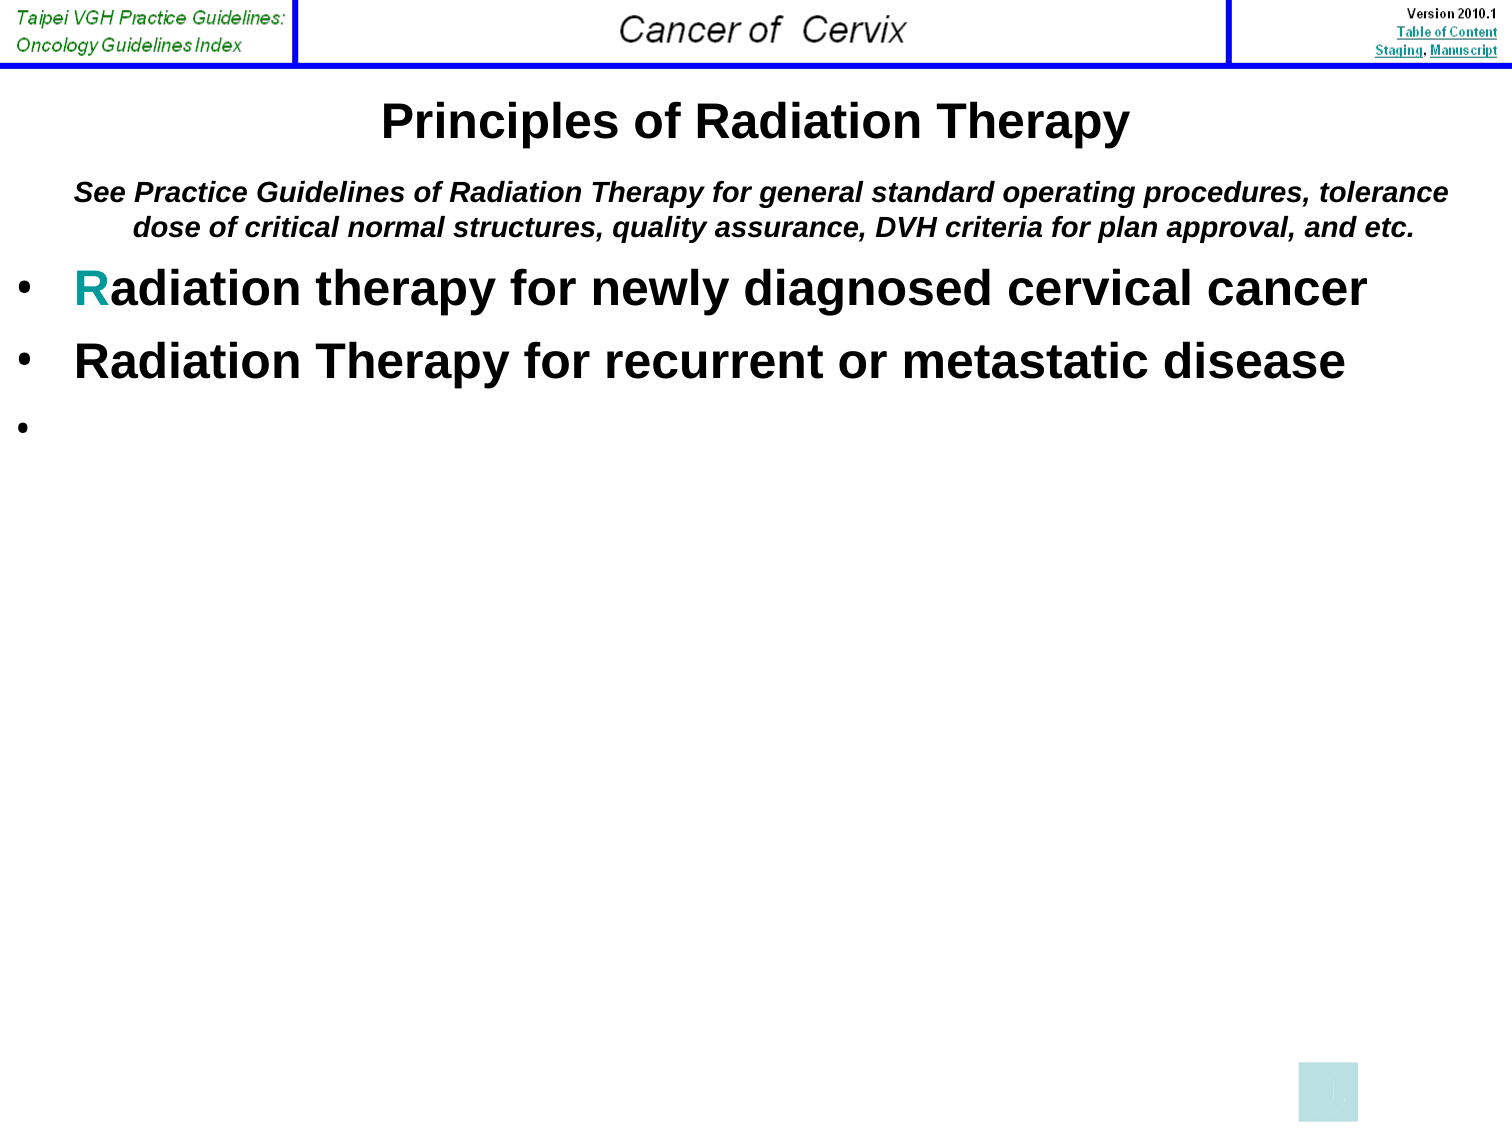

# Principles of Radiation Therapy
See Practice Guidelines of Radiation Therapy for general standard operating procedures, tolerance dose of critical normal structures, quality assurance, DVH criteria for plan approval, and etc.
Radiation therapy for newly diagnosed cervical cancer
Radiation Therapy for recurrent or metastatic disease